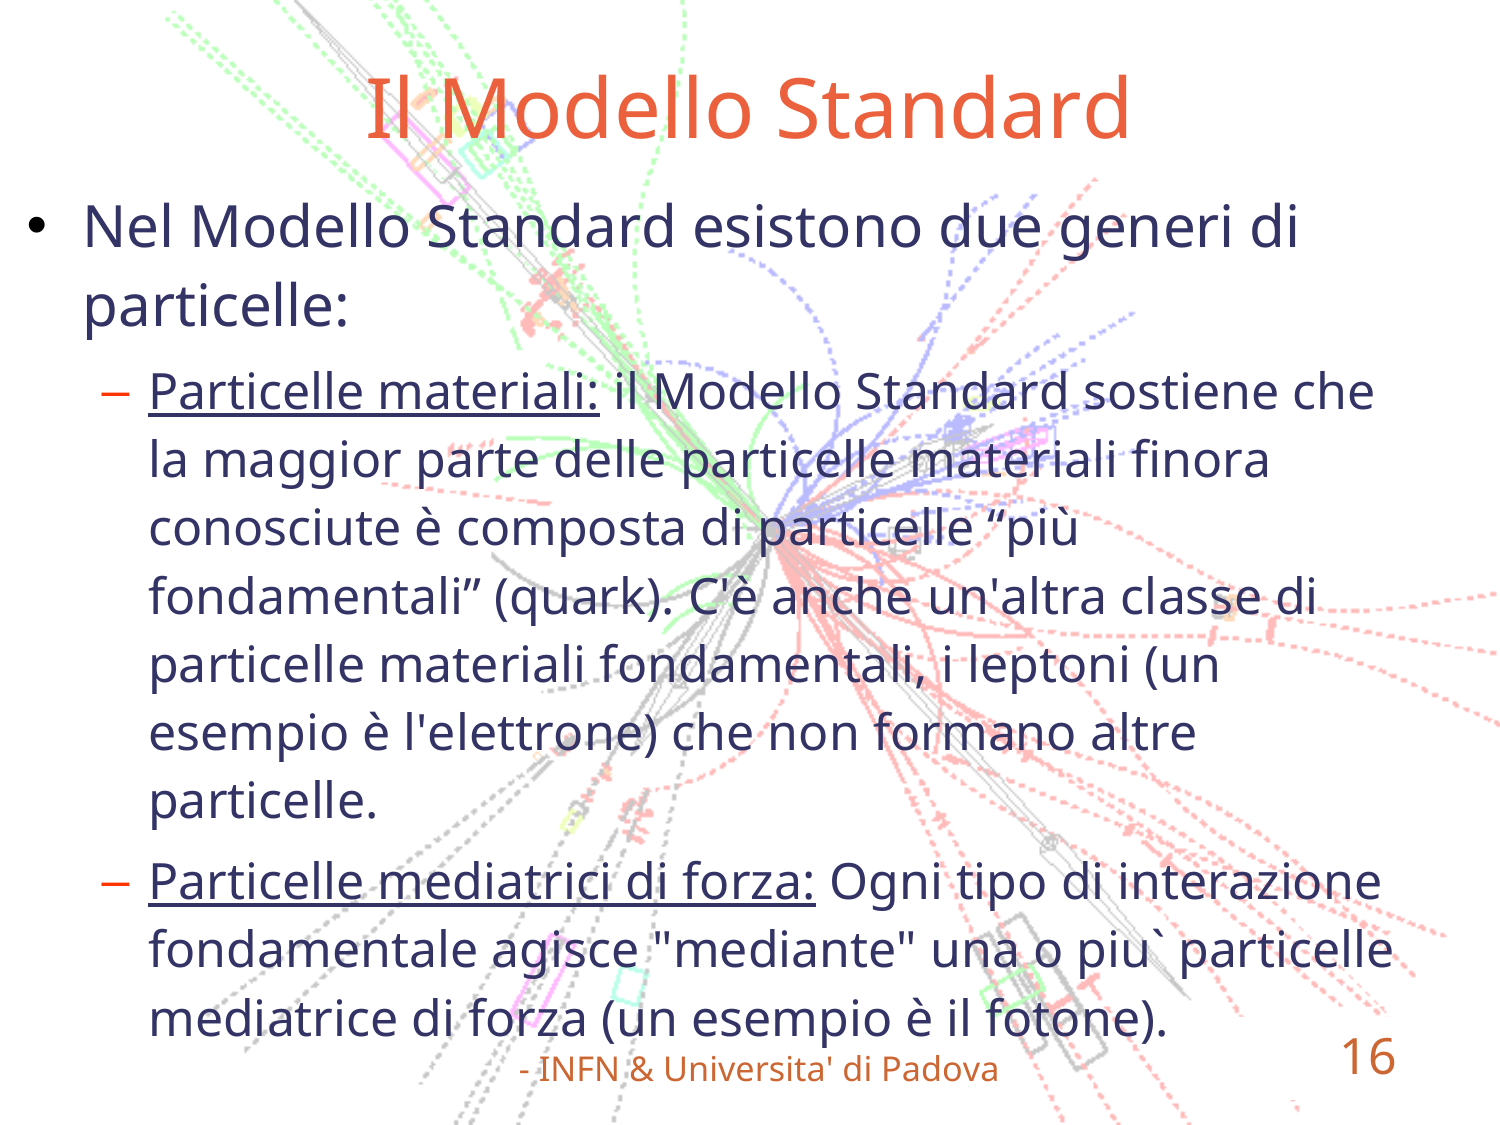

# Il Modello Standard
Nel Modello Standard esistono due generi di particelle:
Particelle materiali: il Modello Standard sostiene che la maggior parte delle particelle materiali finora conosciute è composta di particelle “più fondamentali” (quark). C'è anche un'altra classe di particelle materiali fondamentali, i leptoni (un esempio è l'elettrone) che non formano altre particelle.
Particelle mediatrici di forza: Ogni tipo di interazione fondamentale agisce "mediante" una o piu` particelle mediatrice di forza (un esempio è il fotone).